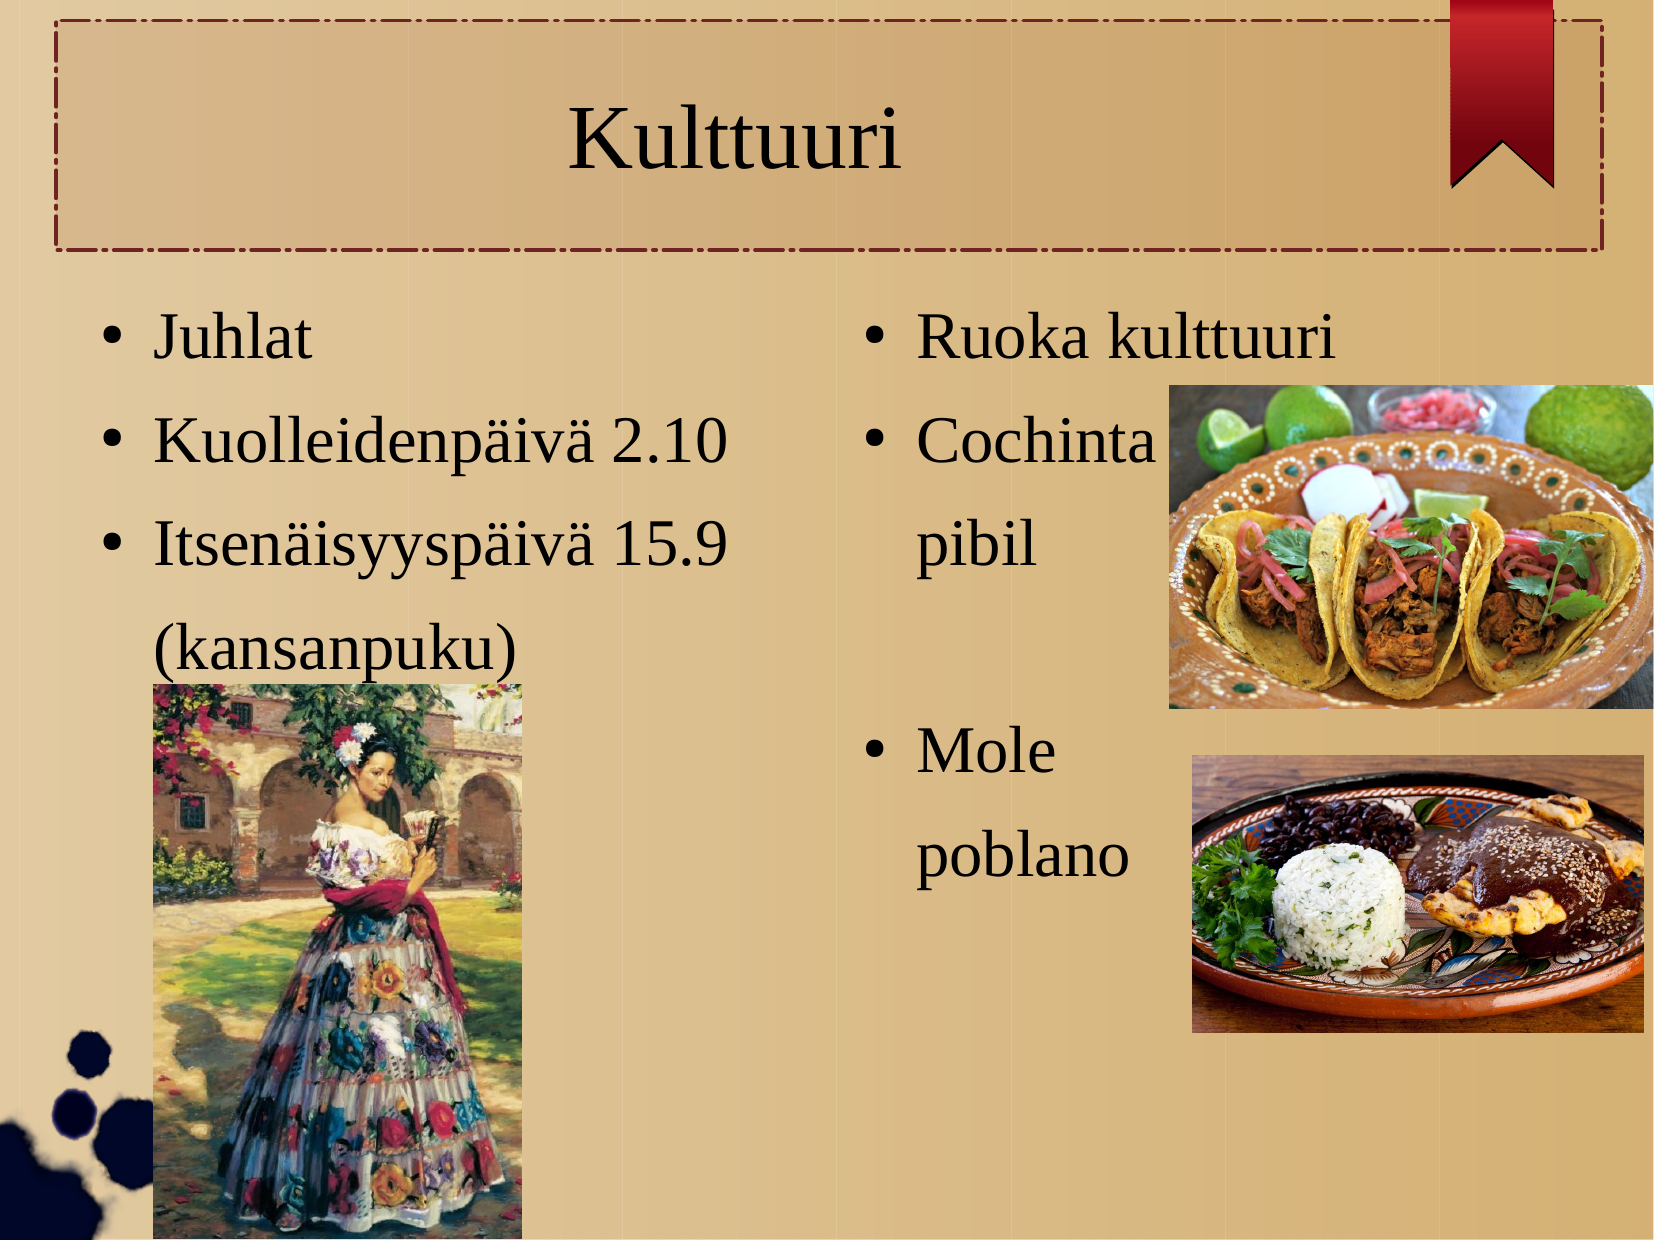

# Kulttuuri
Juhlat
Kuolleidenpäivä 2.10
Itsenäisyyspäivä 15.9
(kansanpuku)
Ruoka kulttuuri
Cochinta
pibil
Mole
poblano